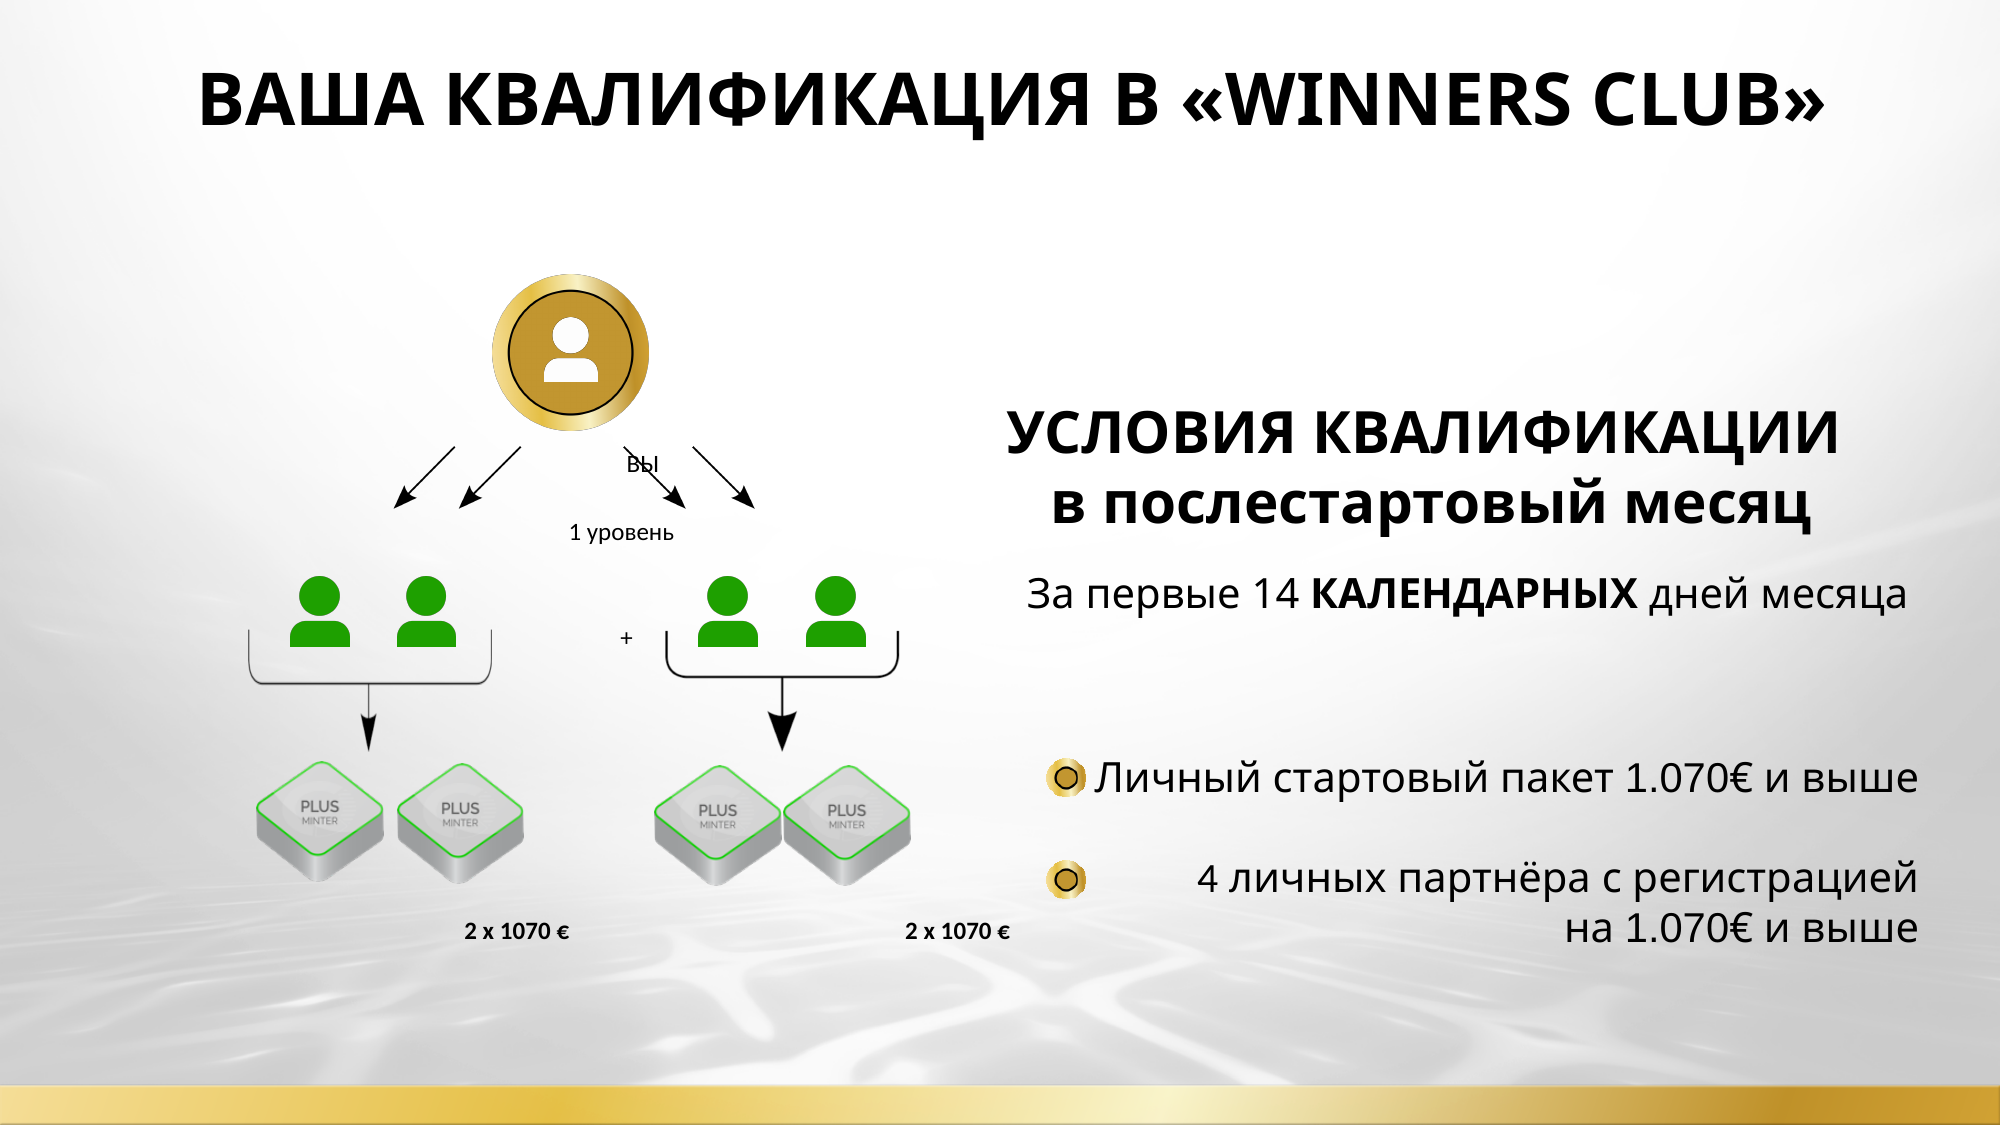

ВАША КВАЛИФИКАЦИЯ В «WINNERS CLUB»
УСЛОВИЯ КВАЛИФИКАЦИИ
в послестартовый месяц
ВЫ
1 уровень
За первые 14 КАЛЕНДАРНЫХ дней месяца
+
Личный стартовый пакет 1.070€ и выше
4 личных партнёра с регистрацией
на 1.070€ и выше
2 х 1070 €
2 х 1070 €